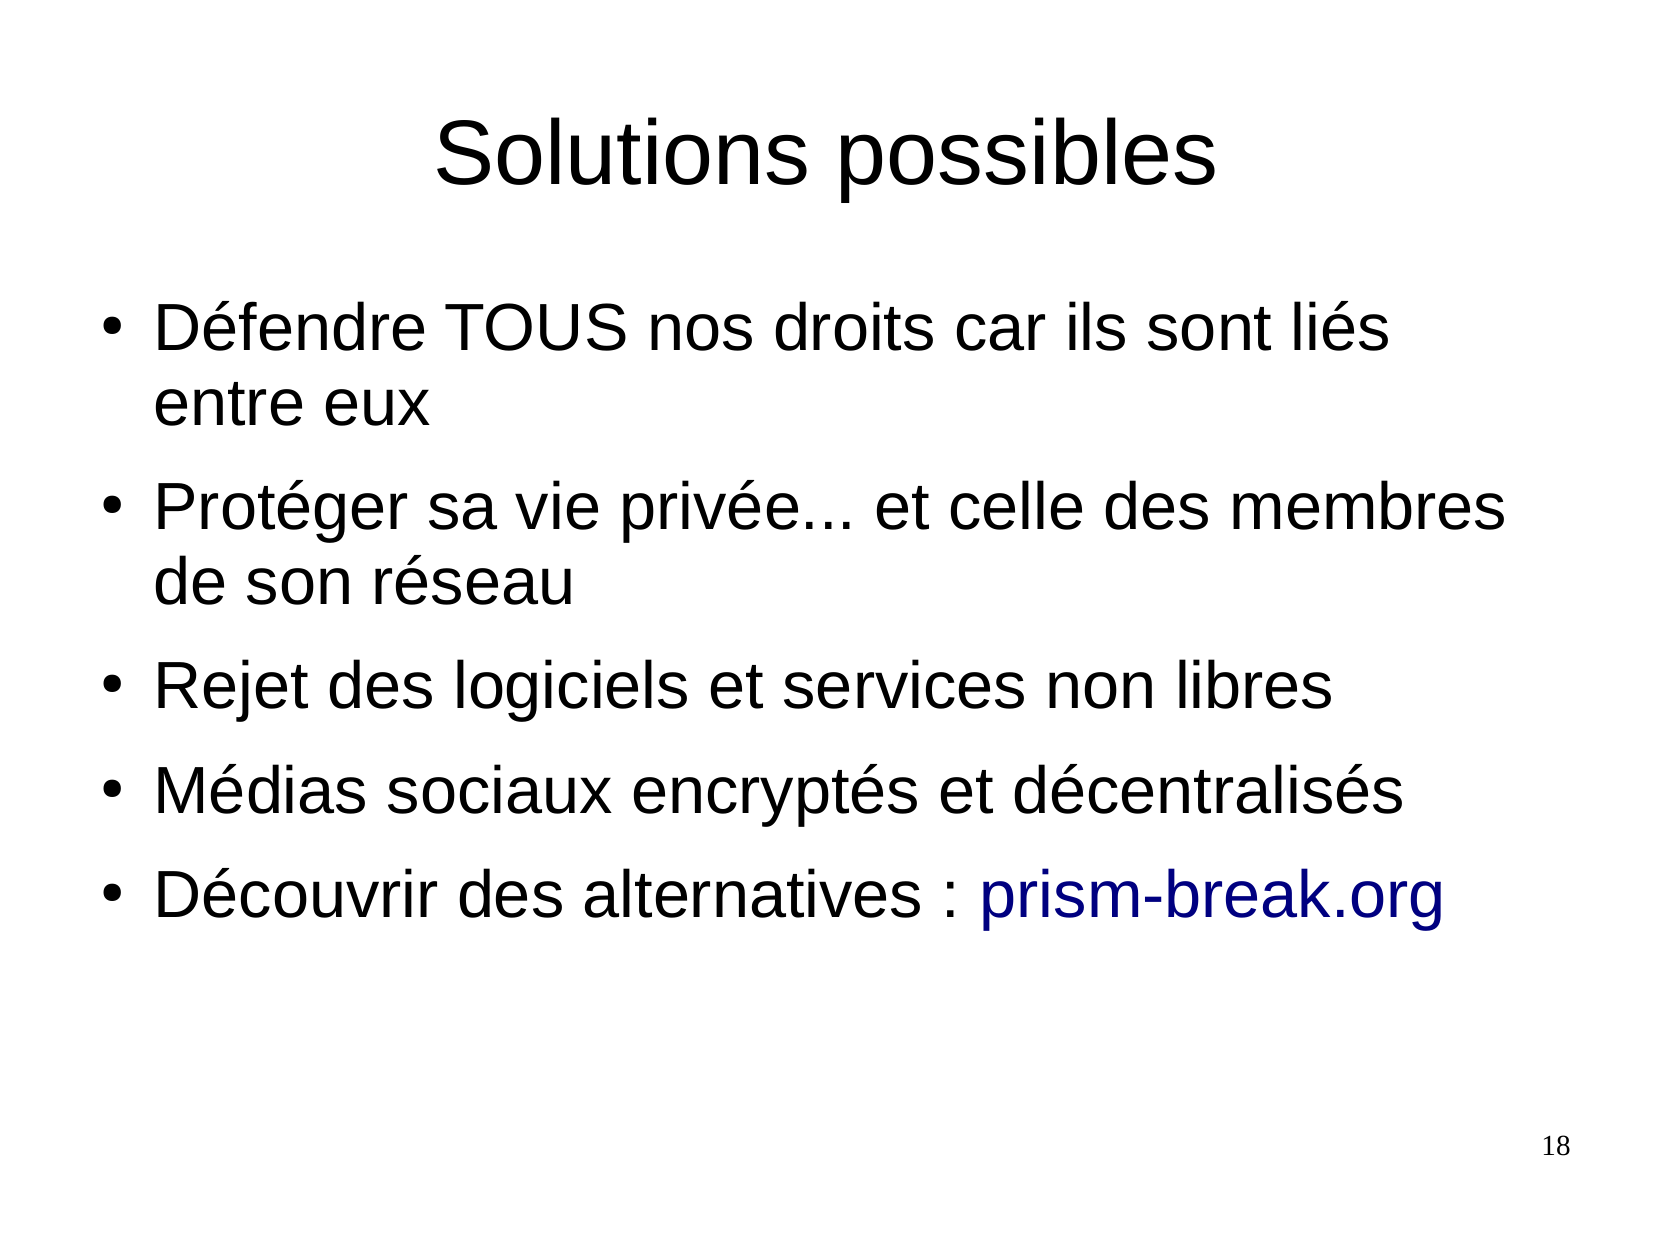

# Solutions possibles
Défendre TOUS nos droits car ils sont liés entre eux
Protéger sa vie privée... et celle des membres de son réseau
Rejet des logiciels et services non libres
Médias sociaux encryptés et décentralisés
Découvrir des alternatives : prism-break.org
18